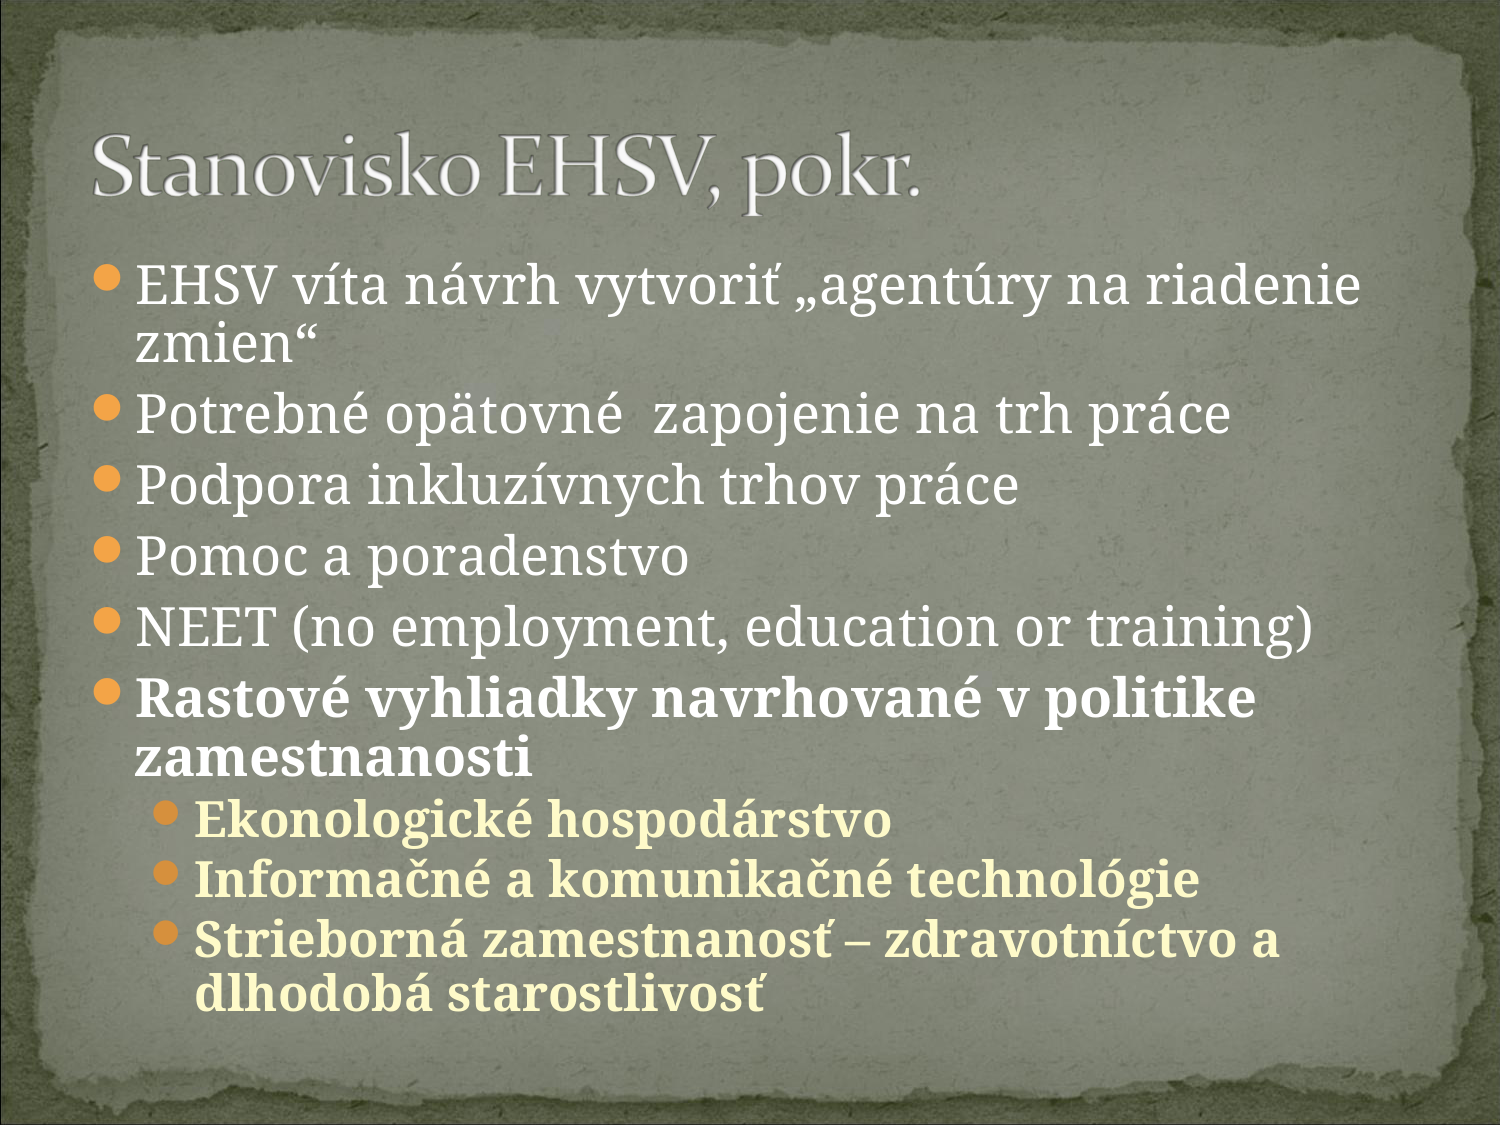

# EHSV víta návrh vytvoriť „agentúry na riadenie zmien“
Potrebné opätovné zapojenie na trh práce
Podpora inkluzívnych trhov práce
Pomoc a poradenstvo
NEET (no employment, education or training)
Rastové vyhliadky navrhované v politike zamestnanosti
Ekonologické hospodárstvo
Informačné a komunikačné technológie
Strieborná zamestnanosť – zdravotníctvo a dlhodobá starostlivosť